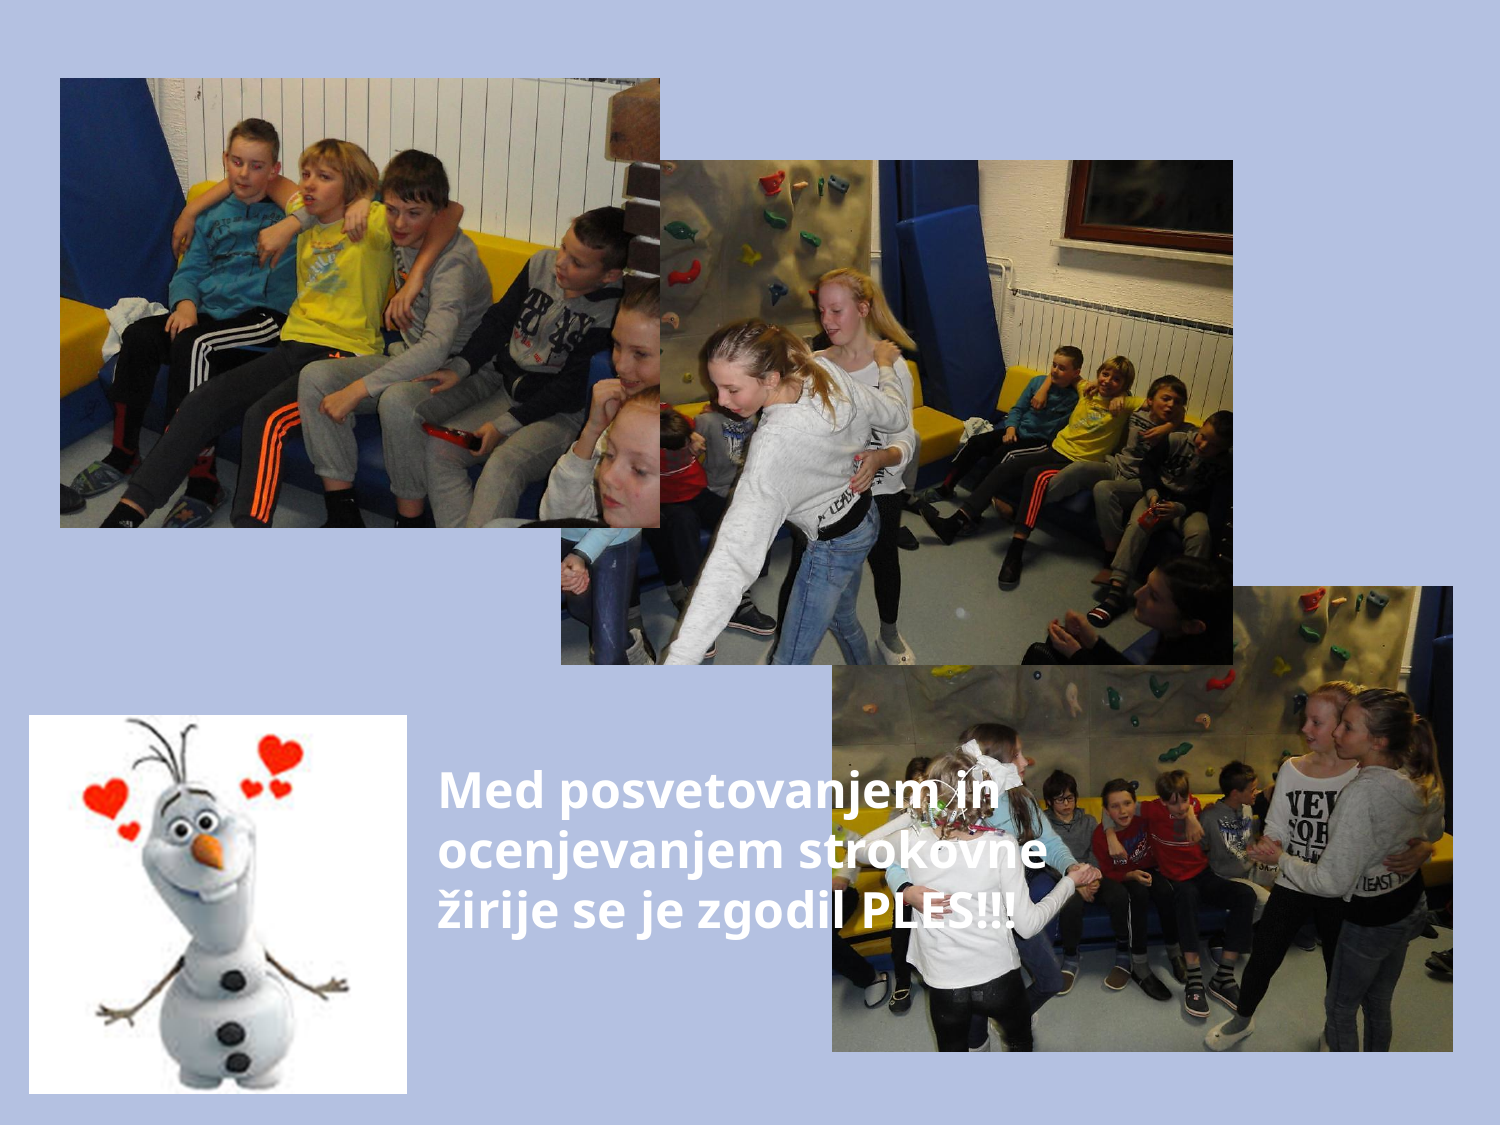

Med posvetovanjem in
ocenjevanjem strokovne
žirije se je zgodil PLES!!!